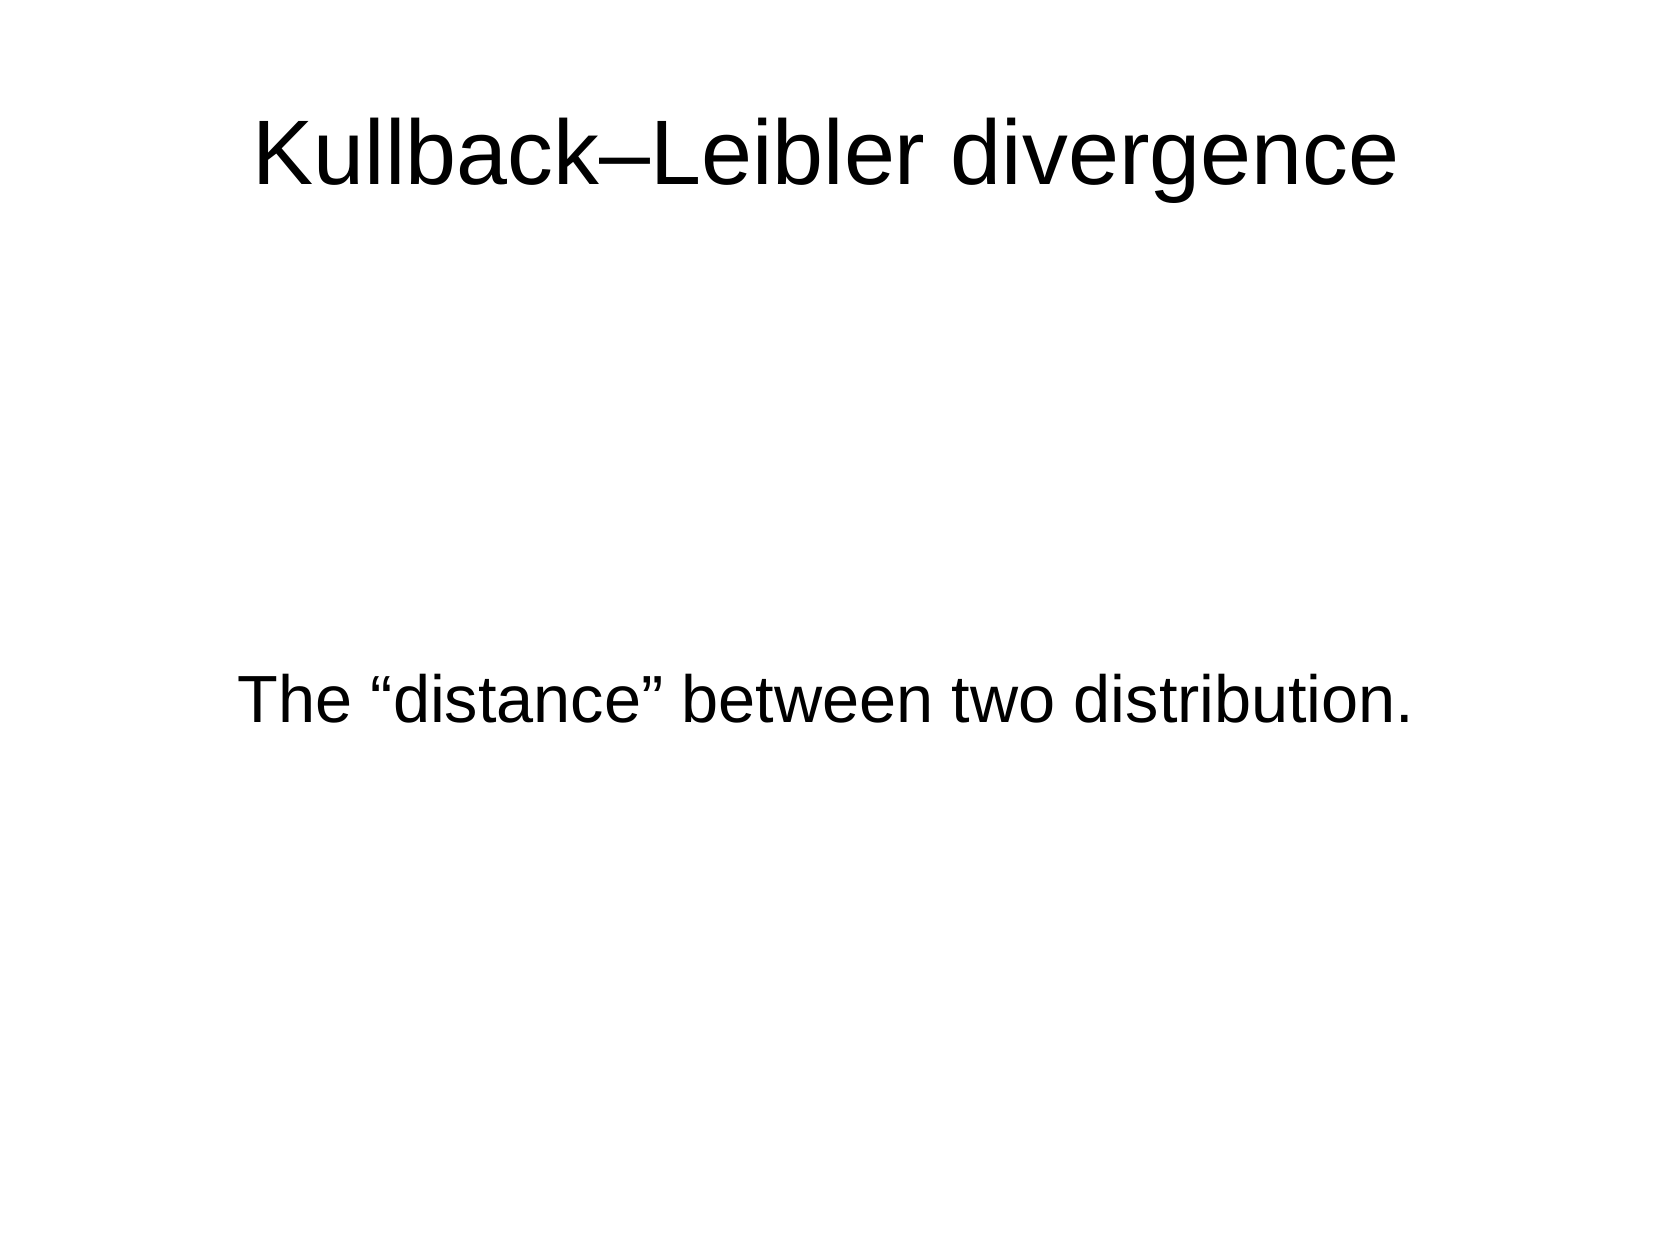

# Kullback–Leibler divergence
The “distance” between two distribution.